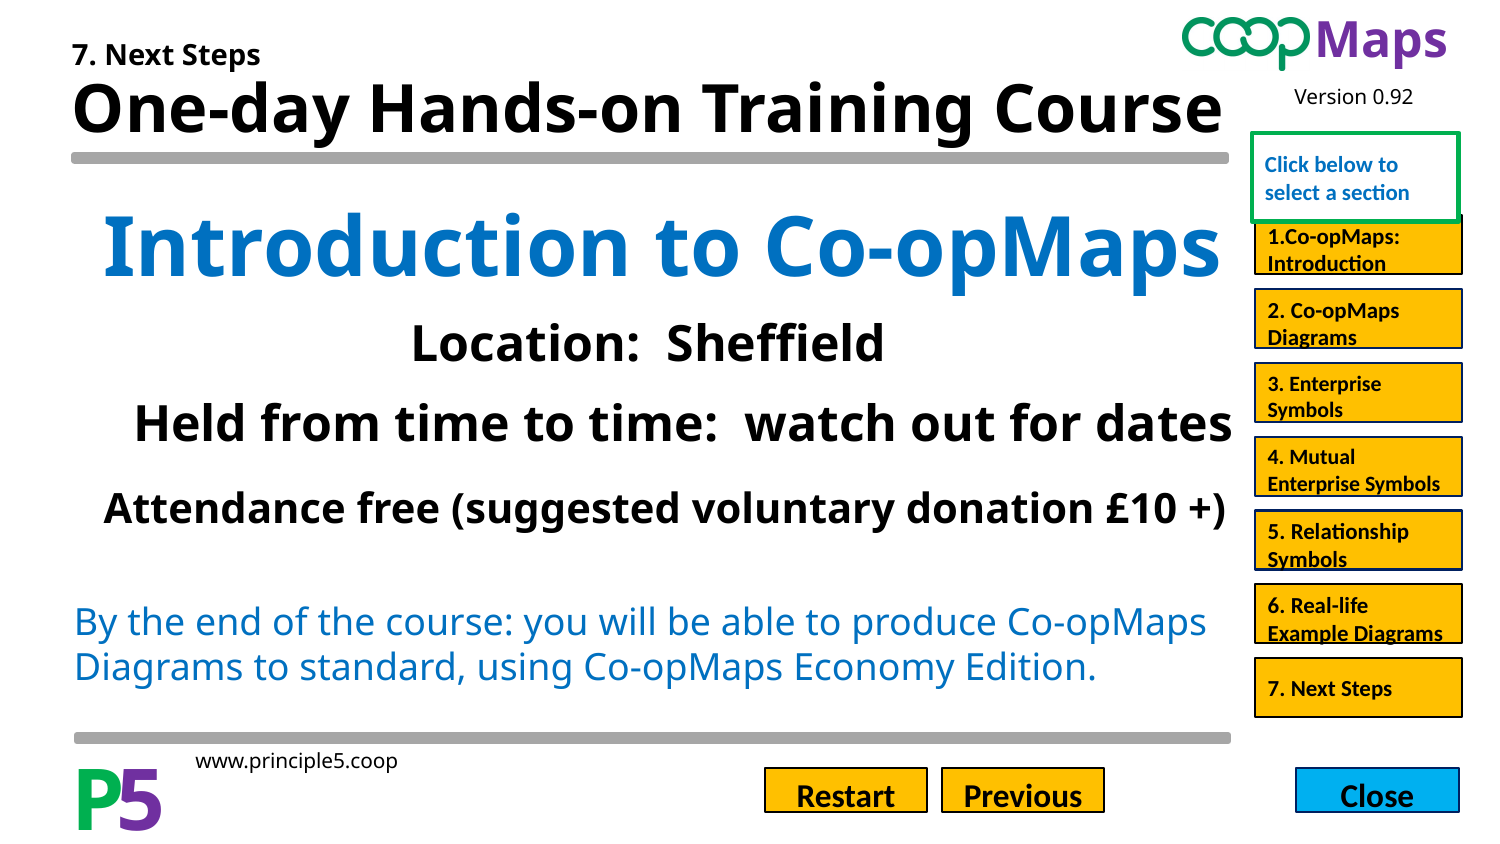

Maps
7. Next Steps
One-day Hands-on Training Course
Version 0.92
Click below to select a section
Introduction to Co-opMaps
1.Co-opMaps: Introduction
2. Co-opMaps Diagrams
Location: Sheffield
3. Enterprise Symbols
Held from time to time: watch out for dates
4. Mutual Enterprise Symbols
Attendance free (suggested voluntary donation £10 +)
5. Relationship Symbols
6. Real-life Example Diagrams
By the end of the course: you will be able to produce Co-opMaps
Diagrams to standard, using Co-opMaps Economy Edition.
7. Next Steps
P
5
 www.principle5.coop
Restart
Previous
Close